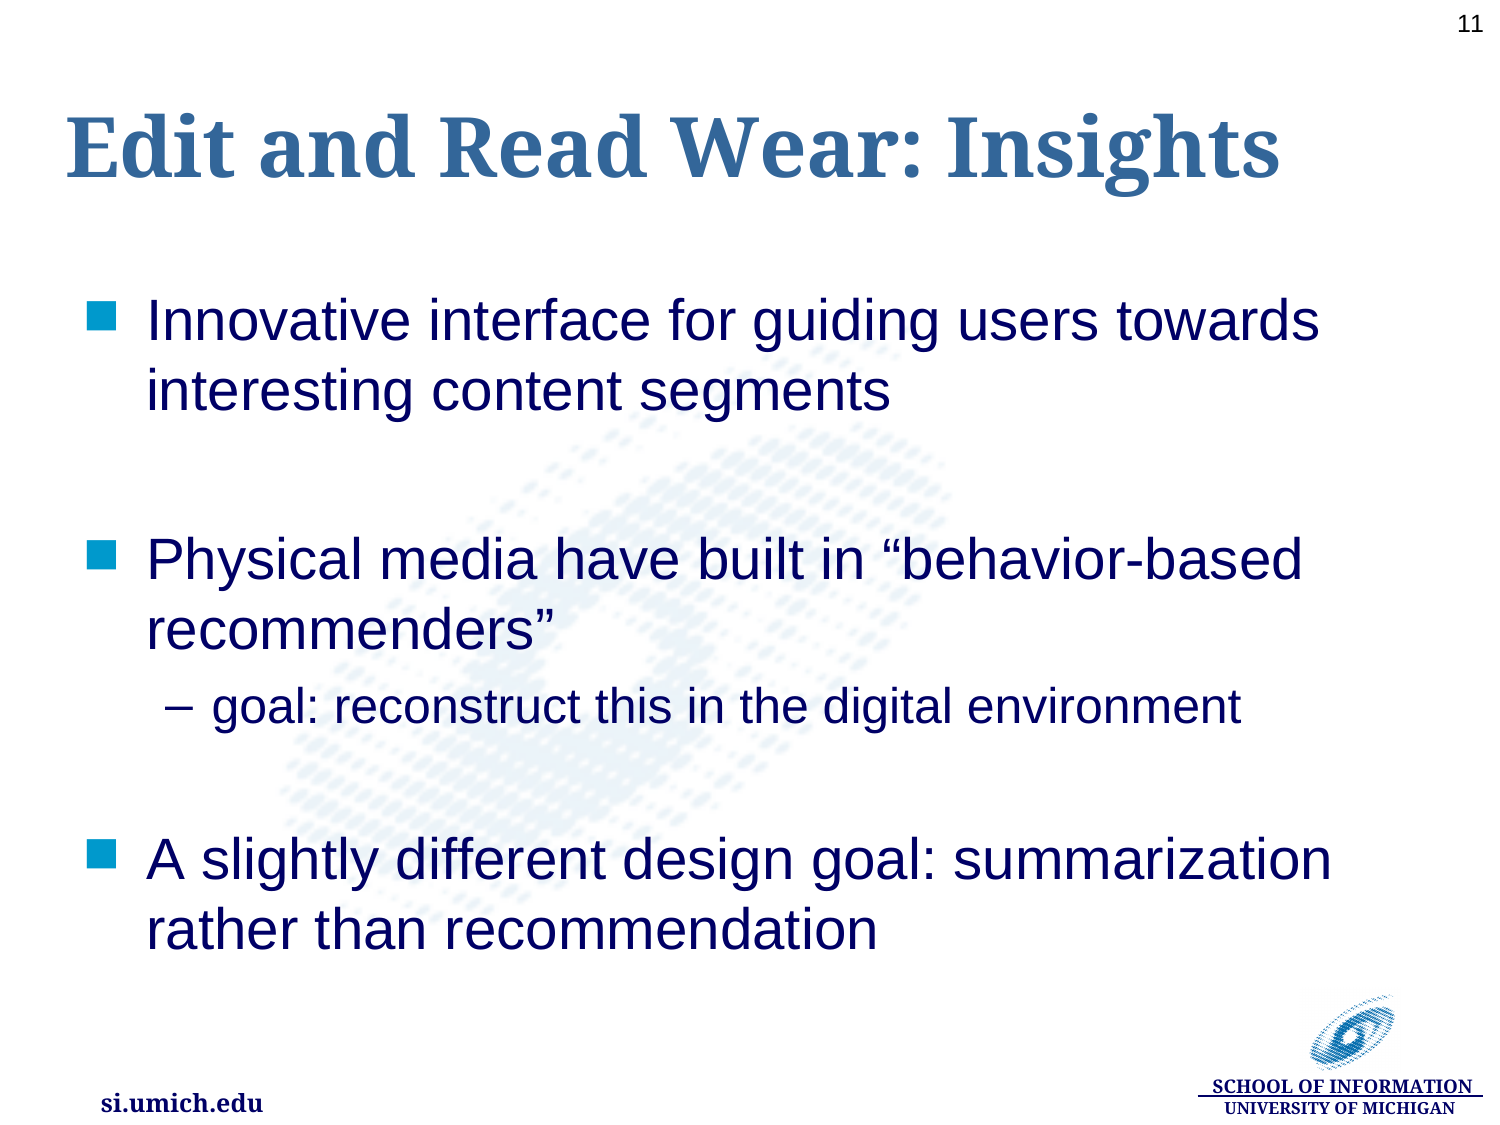

# Edit and Read Wear: Insights
Innovative interface for guiding users towards interesting content segments
Physical media have built in “behavior-based recommenders”
goal: reconstruct this in the digital environment
A slightly different design goal: summarization rather than recommendation